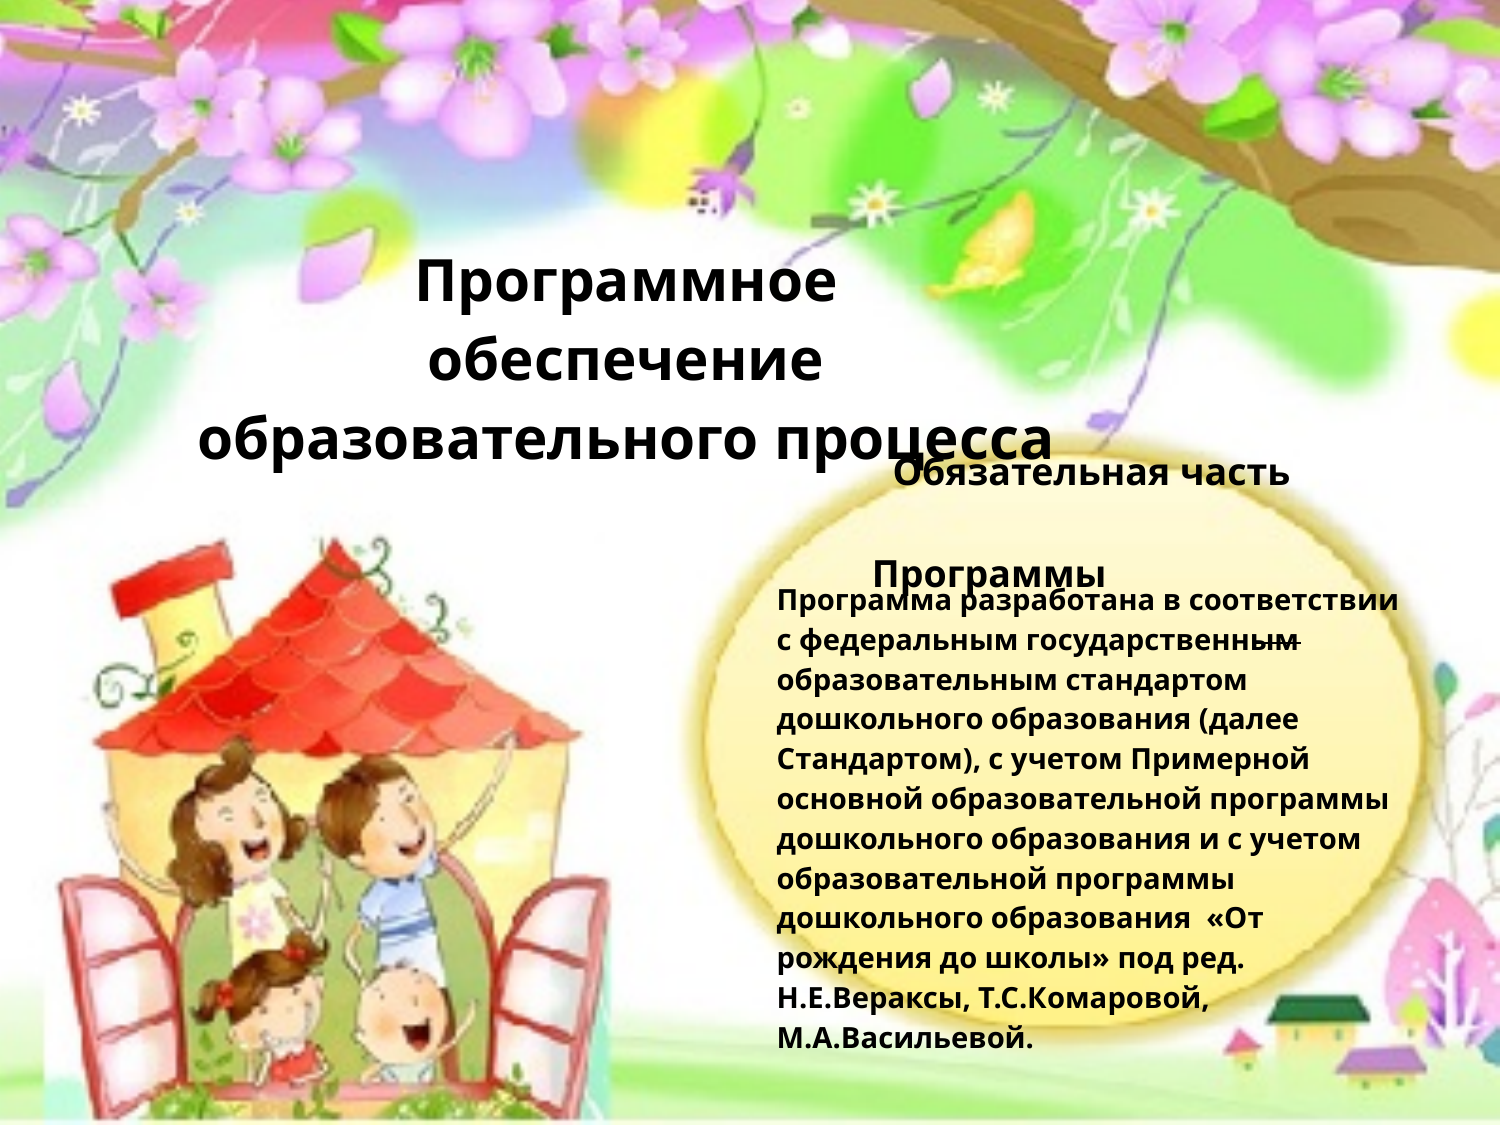

Программное
обеспечение образовательного процесса
Программа разработана в соответствии с федеральным государственным образовательным стандартом дошкольного образования (далее Стандартом), с учетом Примерной основной образовательной программы дошкольного образования и с учетом образовательной программы дошкольного образования «От рождения до школы» под ред. Н.Е.Вераксы, Т.С.Комаровой, М.А.Васильевой.
 Обязательная часть
 Программы